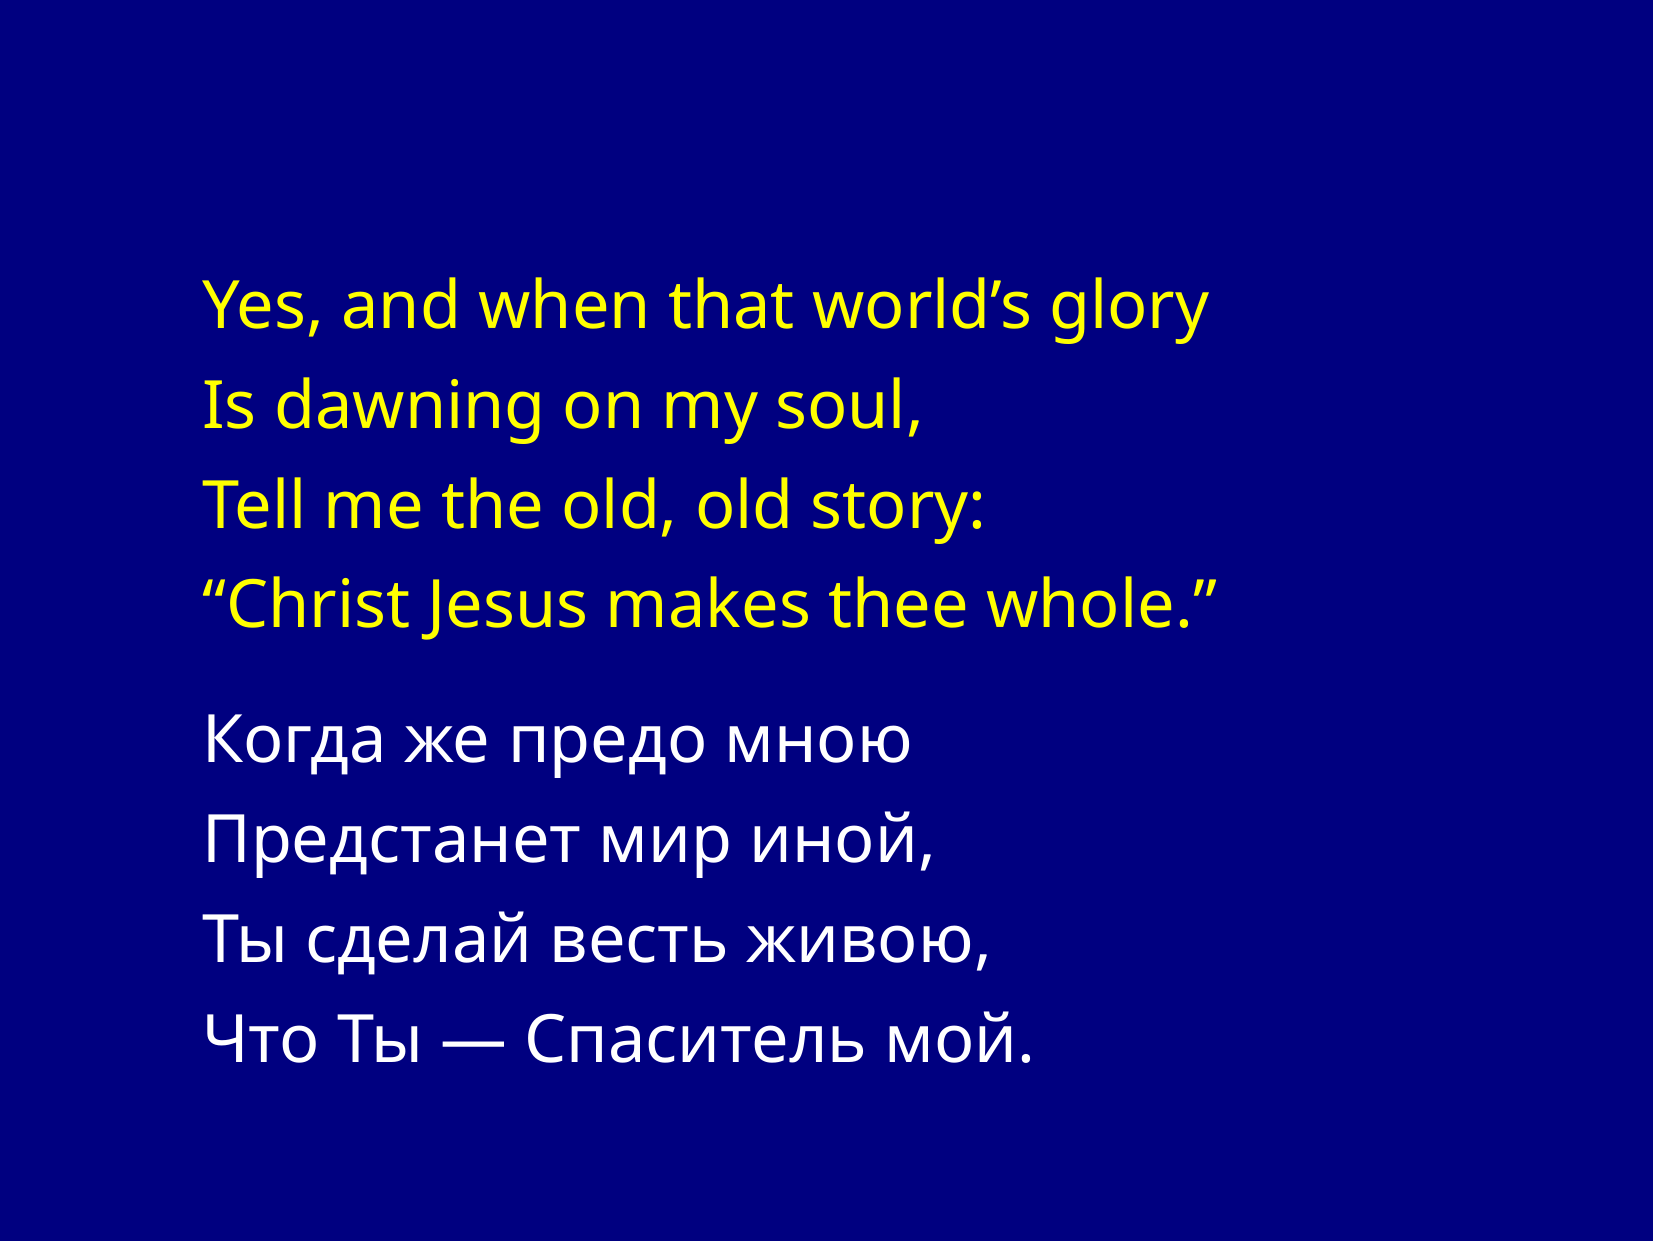

Yes, and when that world’s glory
	Is dawning on my soul,
	Tell me the old, old story:
	“Christ Jesus makes thee whole.”
	Когда же предо мною
	Предстанет мир иной,
	Ты сделай весть живою,
	Что Ты — Спаситель мой.